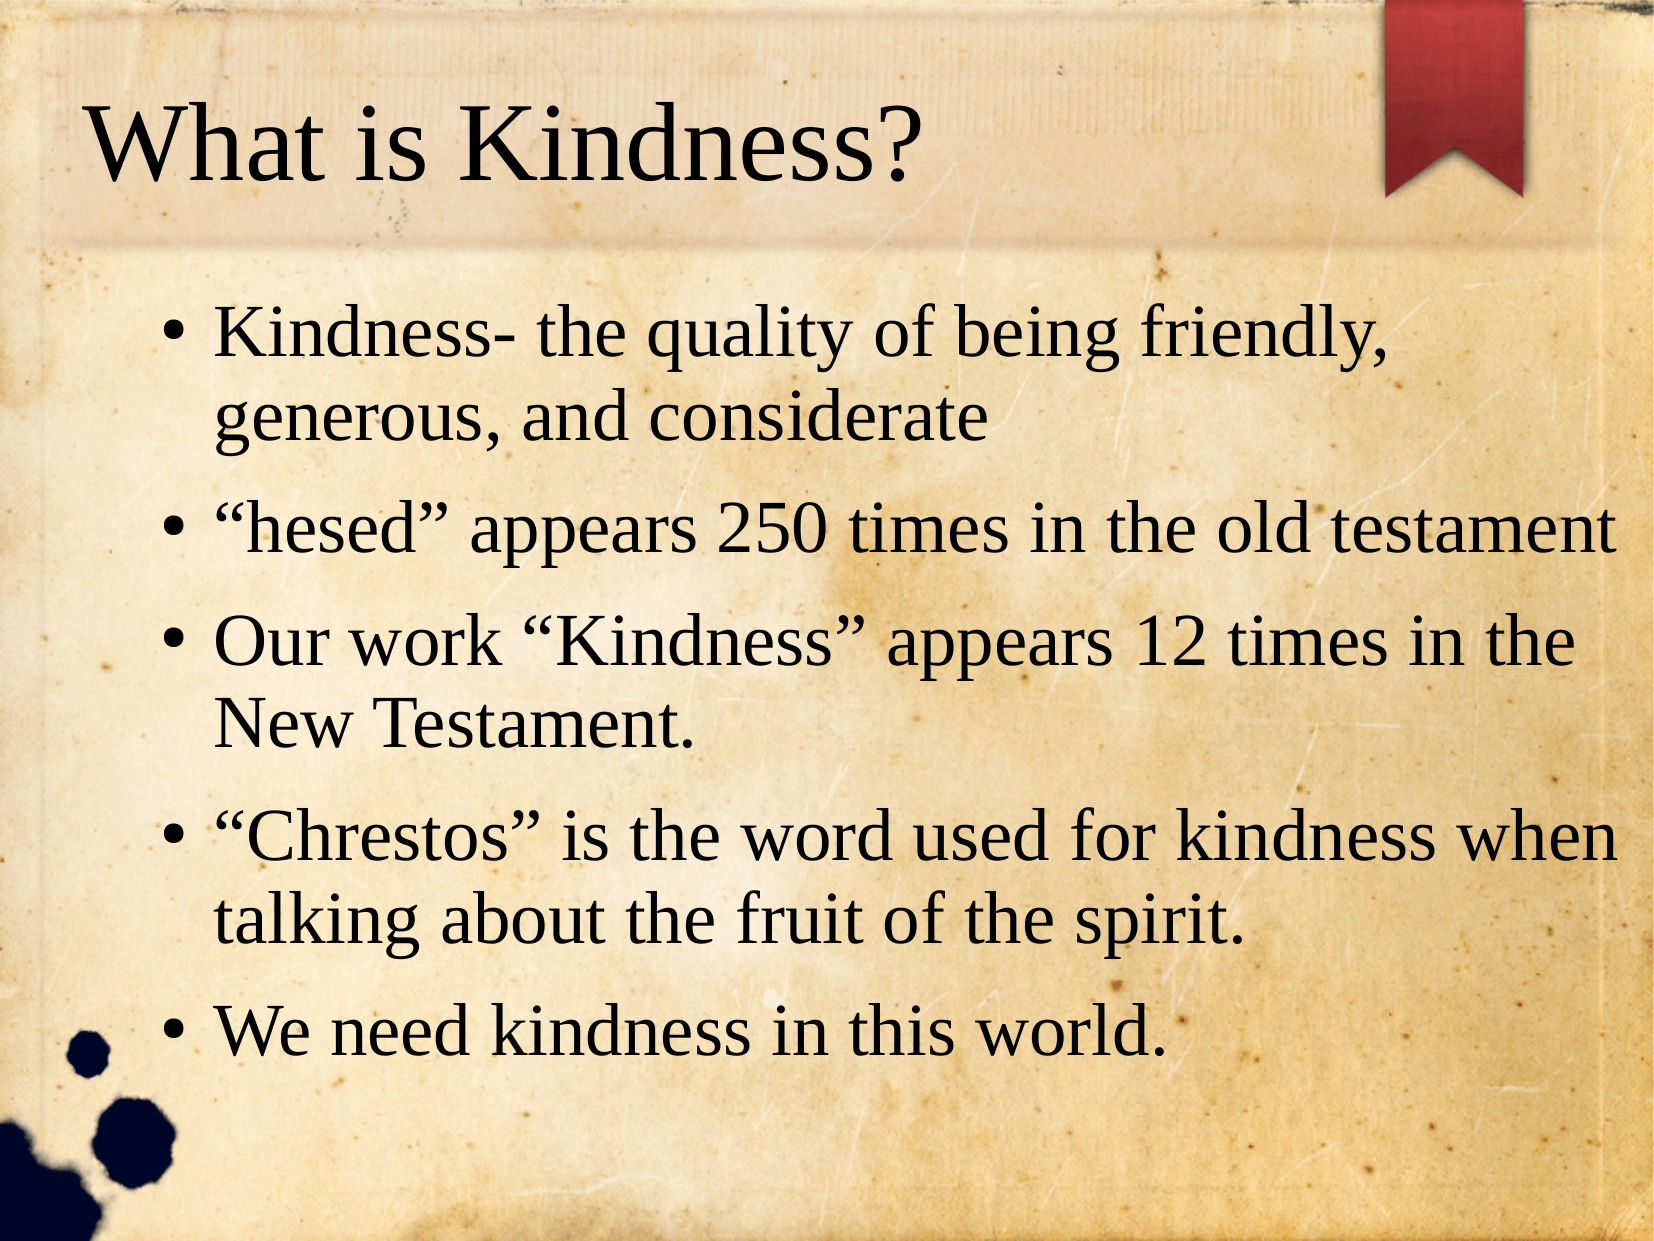

# What is Kindness?
Kindness- the quality of being friendly, generous, and considerate
“hesed” appears 250 times in the old testament
Our work “Kindness” appears 12 times in the New Testament.
“Chrestos” is the word used for kindness when talking about the fruit of the spirit.
We need kindness in this world.